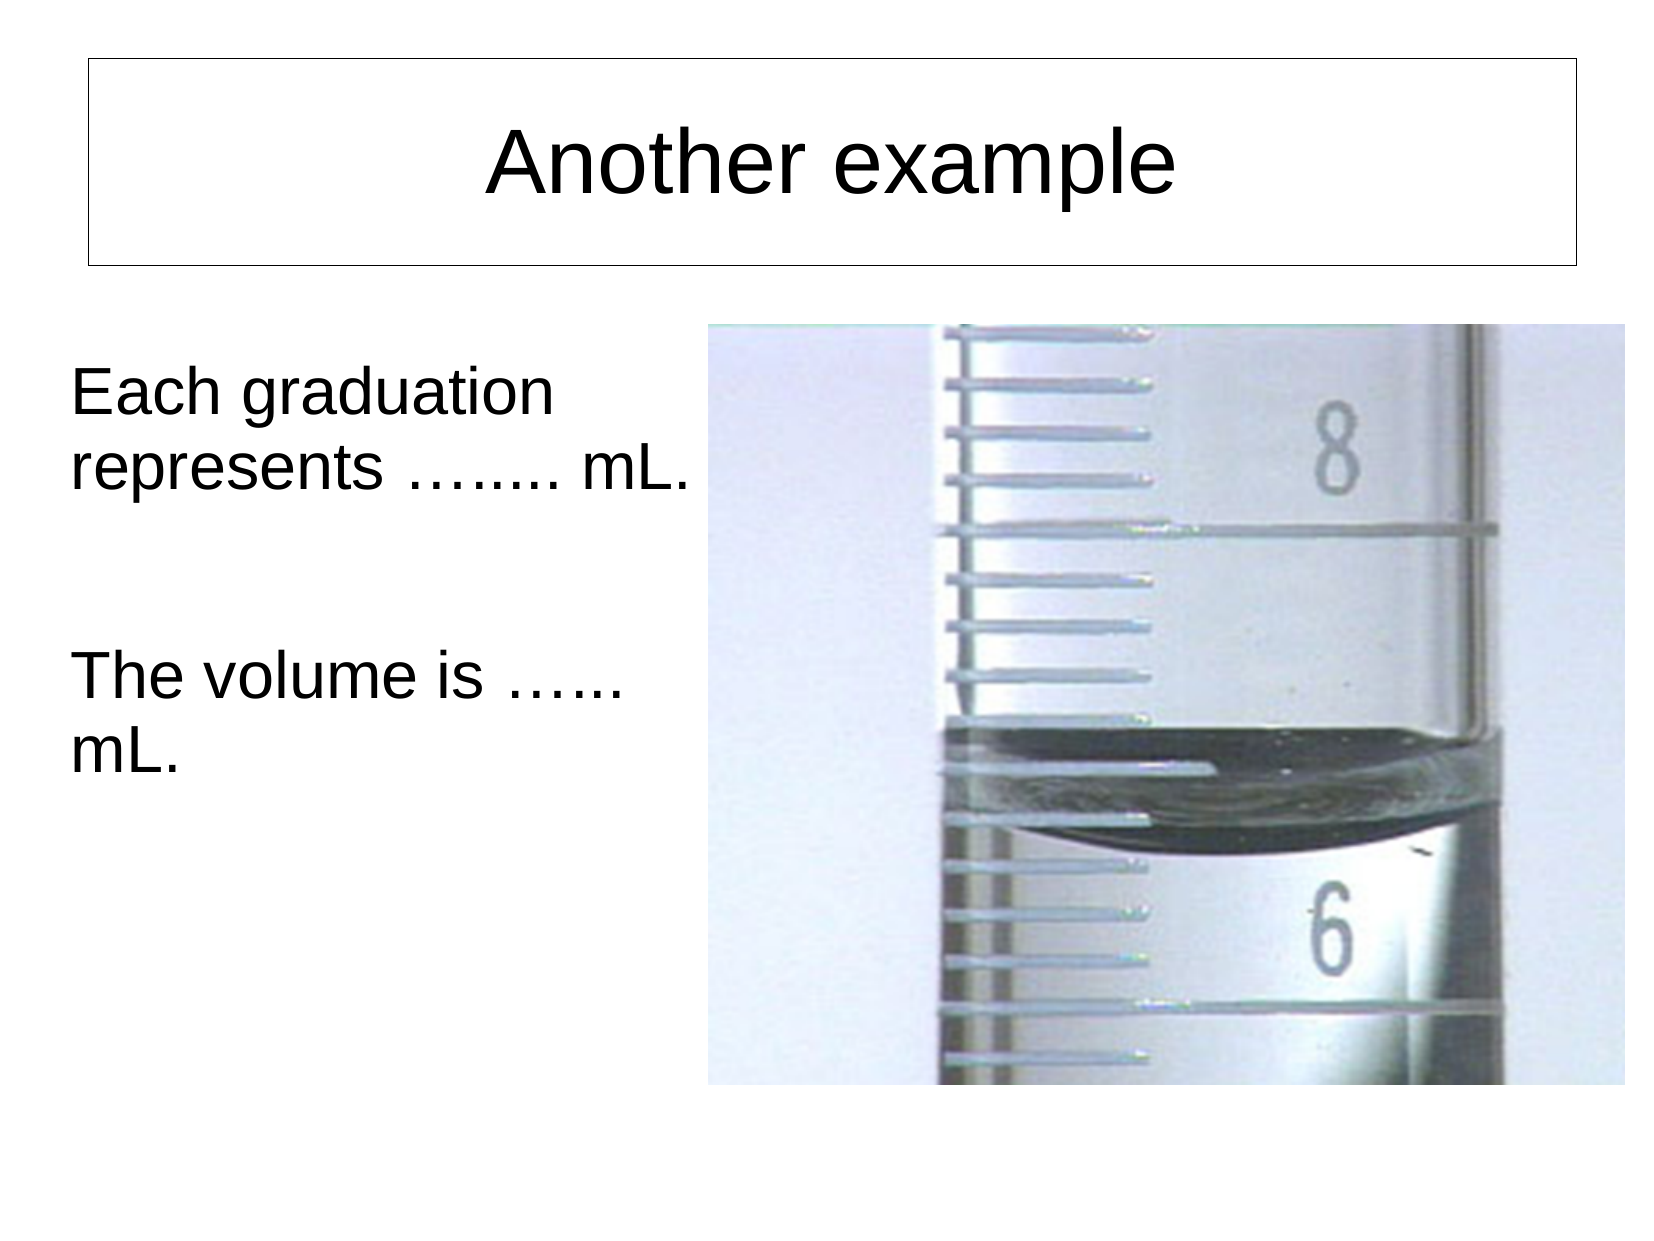

Another example
# Each graduation represents …..... mL.
The volume is …... mL.